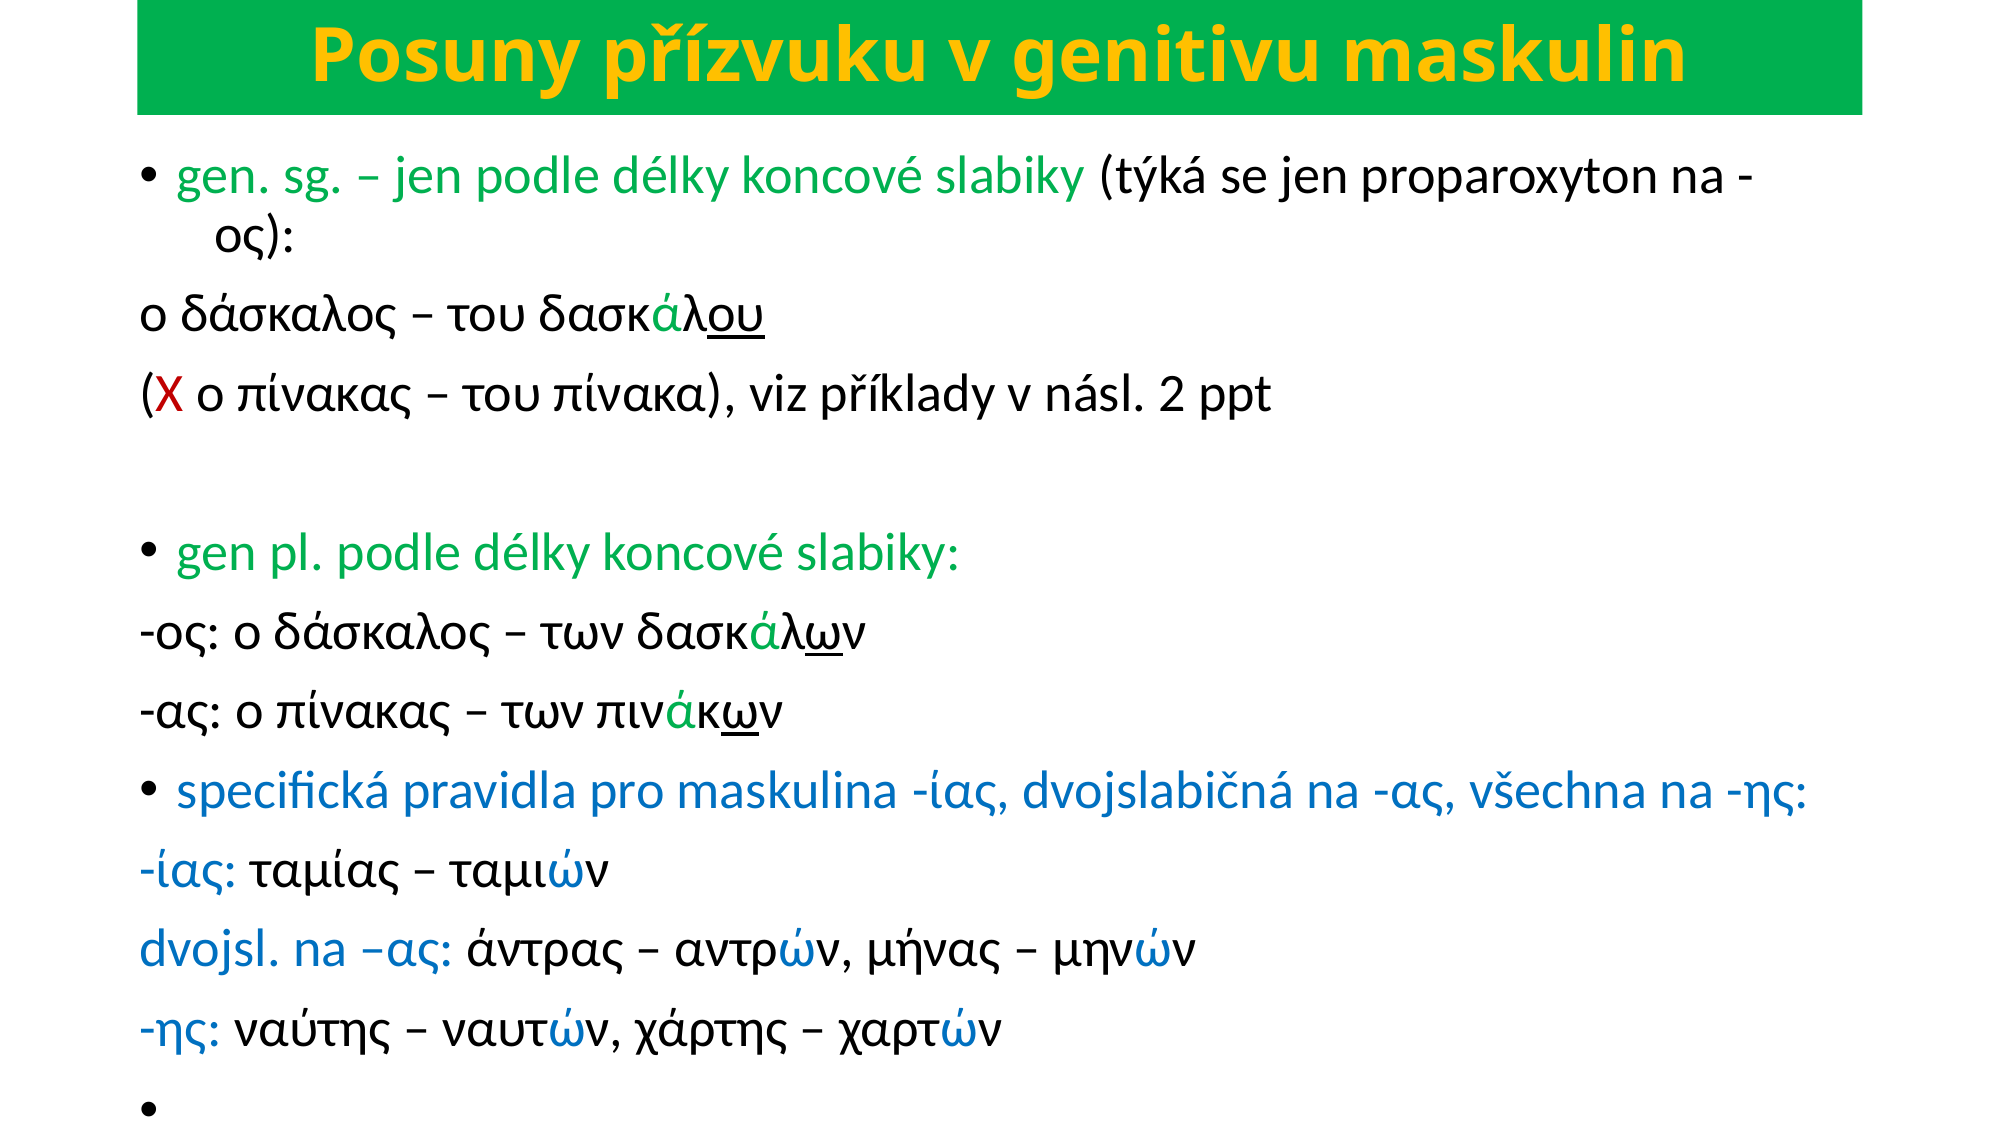

# Posuny přízvuku v genitivu maskulin
gen. sg. – jen podle délky koncové slabiky (týká se jen proparoxyton na -ος):
o δάσκαλος – του δασκάλου
(Χ ο πίνακας – του πίνακα), viz příklady v násl. 2 ppt
gen pl. podle délky koncové slabiky:
-ος: ο δάσκαλος – των δασκάλων
-ας: ο πίνακας – των πινάκων
specifická pravidla pro maskulina -ίας, dvojslabičná na -ας, všechna na -ης:
-ίας: ταμίας – ταμιών
dvojsl. na –ας: άντρας – αντρών, μήνας – μηνών
-ης: ναύτης – ναυτών, χάρτης – χαρτών